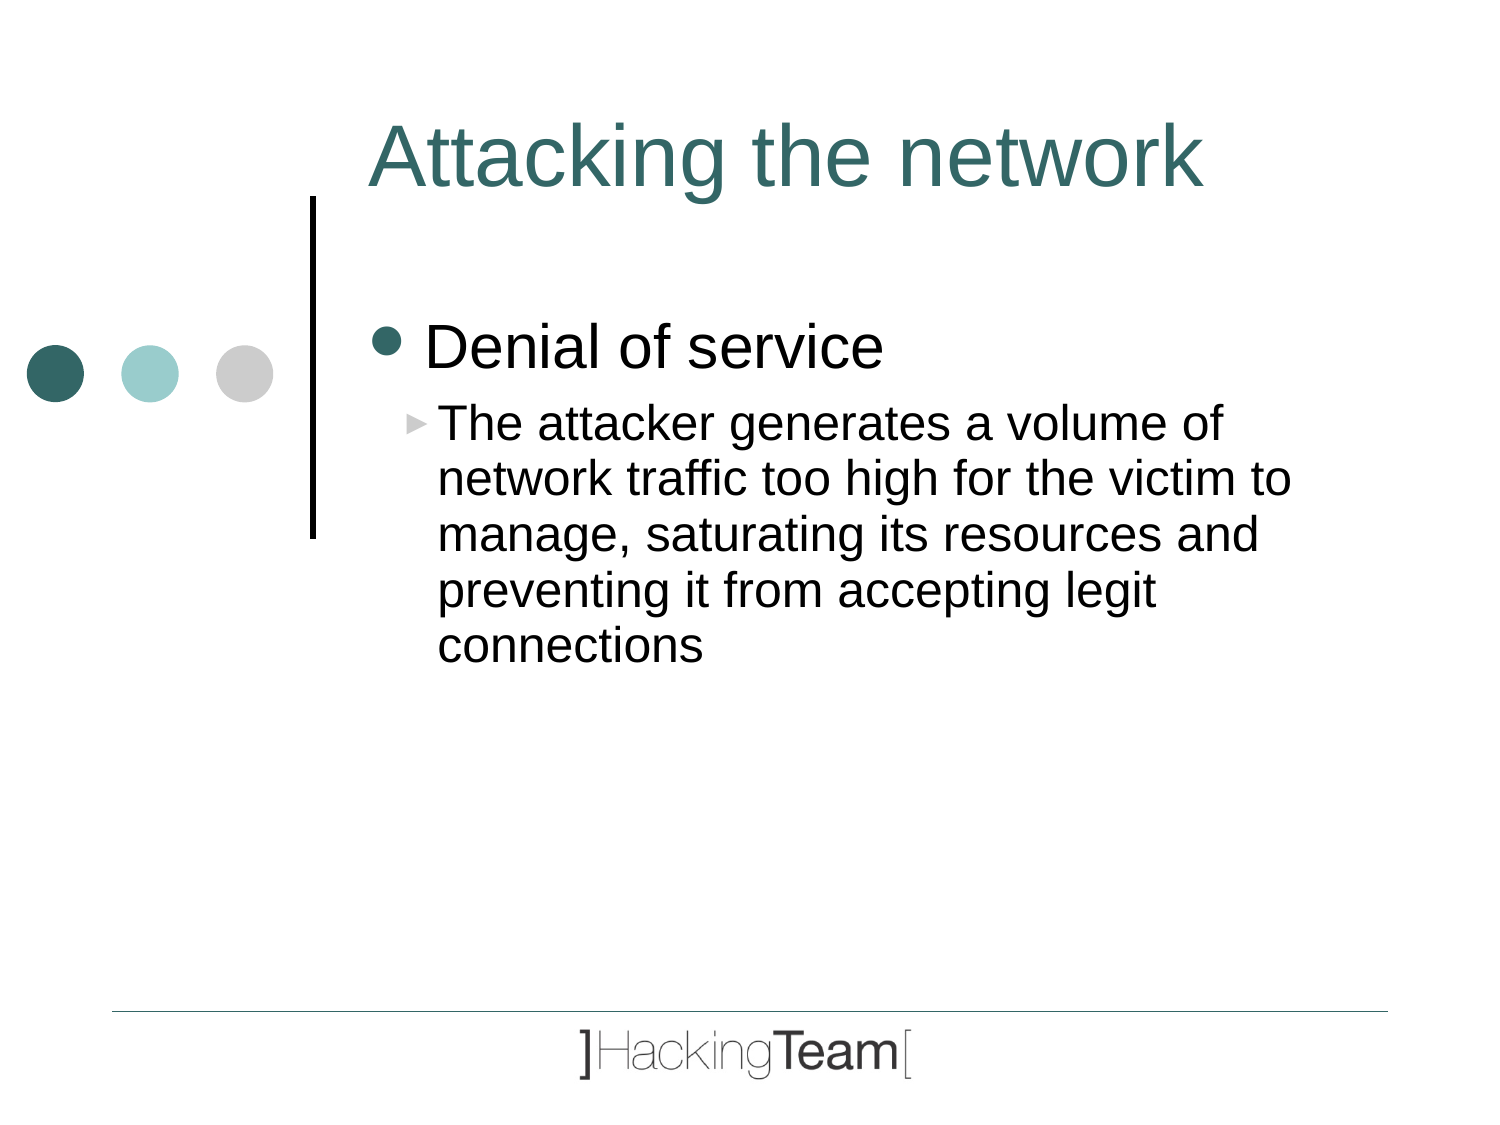

# Attacking the network
Denial of service
The attacker generates a volume of network traffic too high for the victim to manage, saturating its resources and preventing it from accepting legit connections